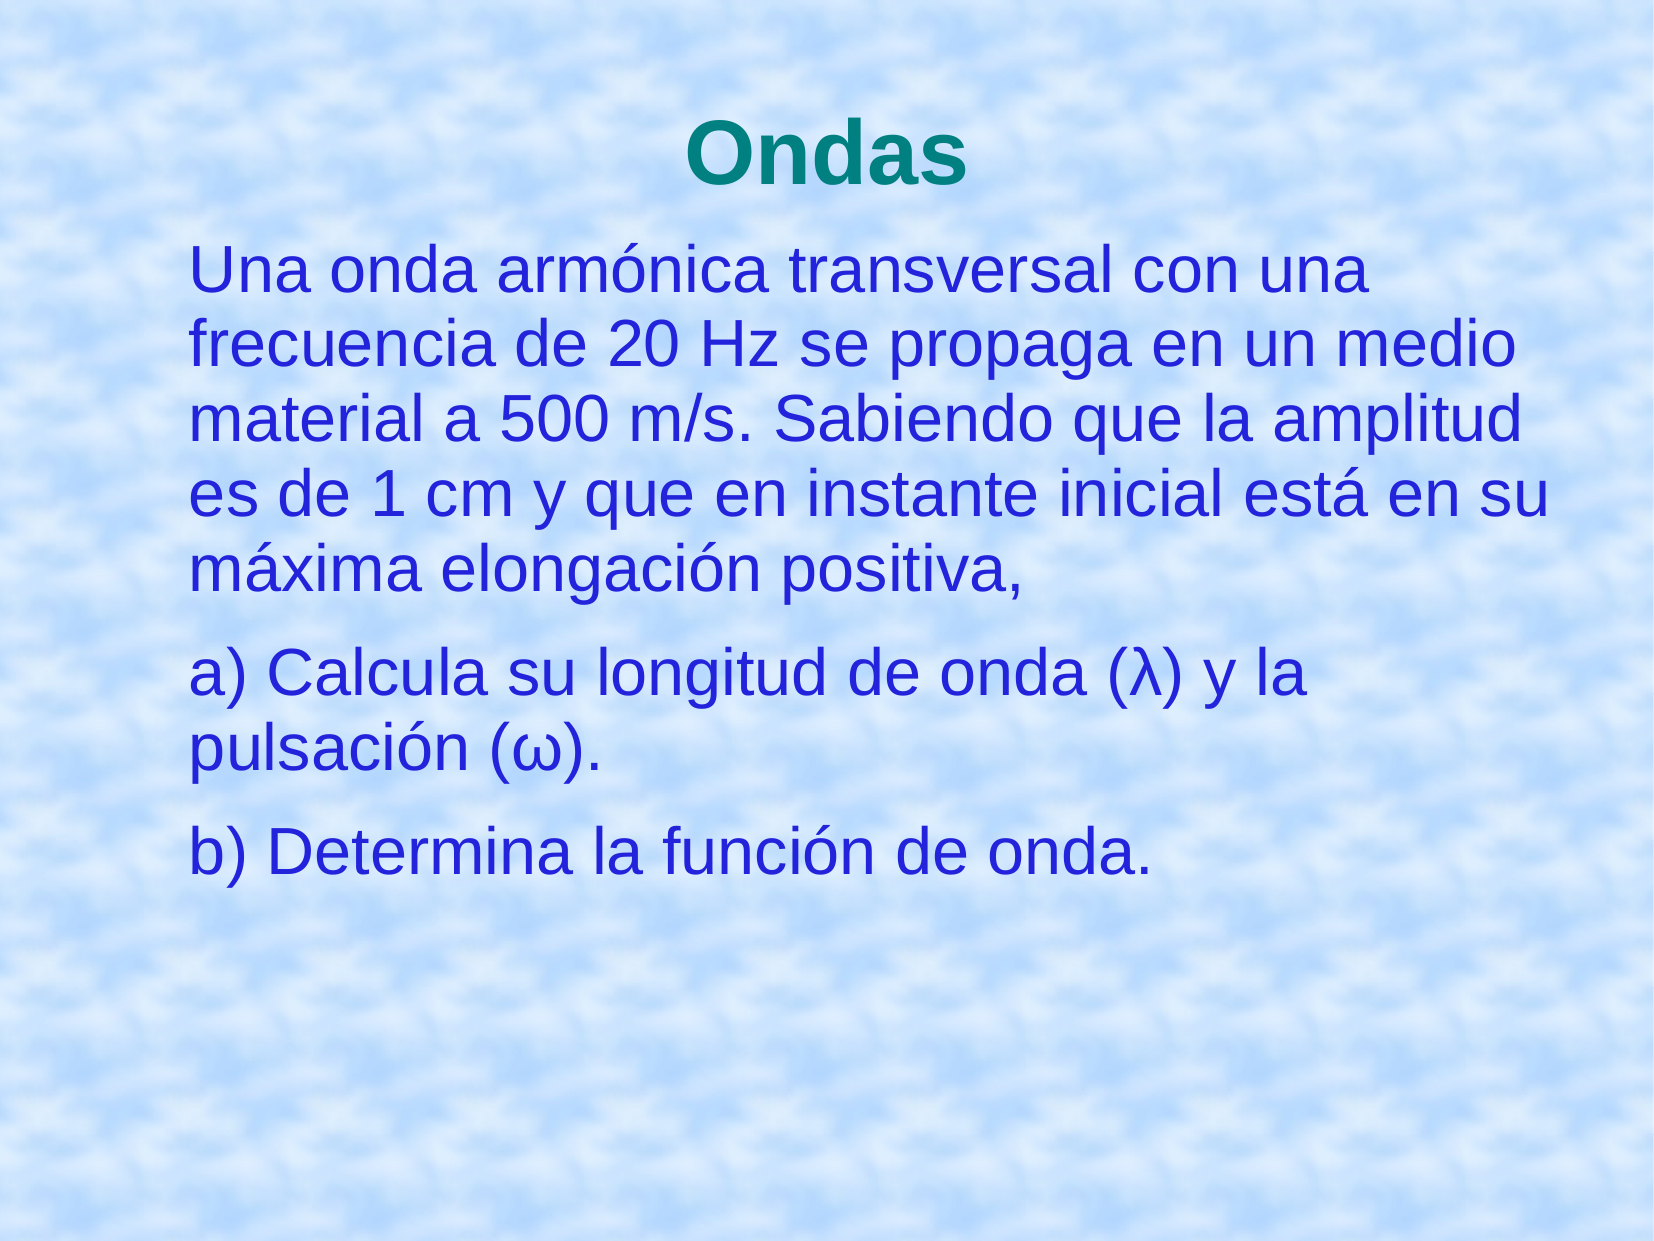

# Ondas
Una onda armónica transversal con una frecuencia de 20 Hz se propaga en un medio material a 500 m/s. Sabiendo que la amplitud es de 1 cm y que en instante inicial está en su máxima elongación positiva,
a) Calcula su longitud de onda (λ) y la pulsación (ω).
b) Determina la función de onda.